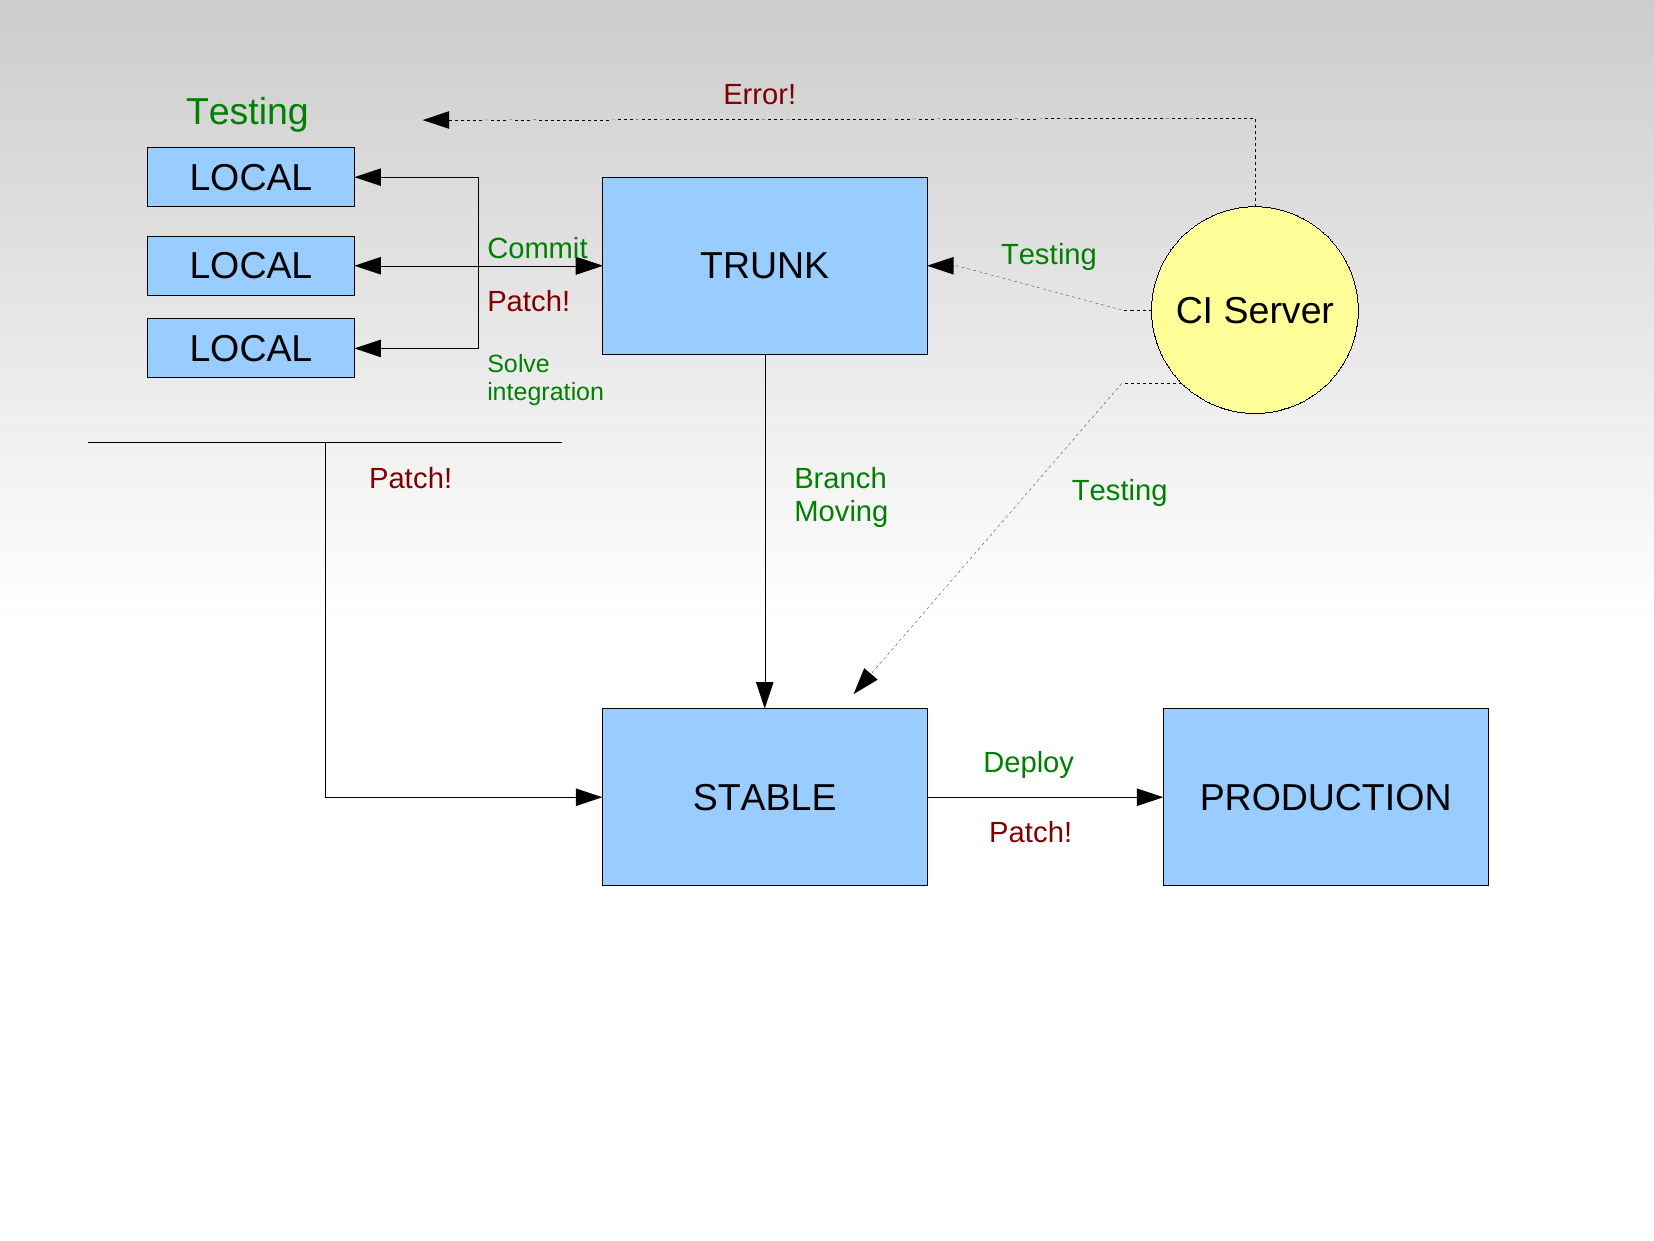

Error!
Testing
LOCAL
TRUNK
CI Server
Commit
Testing
LOCAL
Patch!
LOCAL
Solve integration
Patch!
Branch Moving
Testing
STABLE
PRODUCTION
Deploy
Patch!